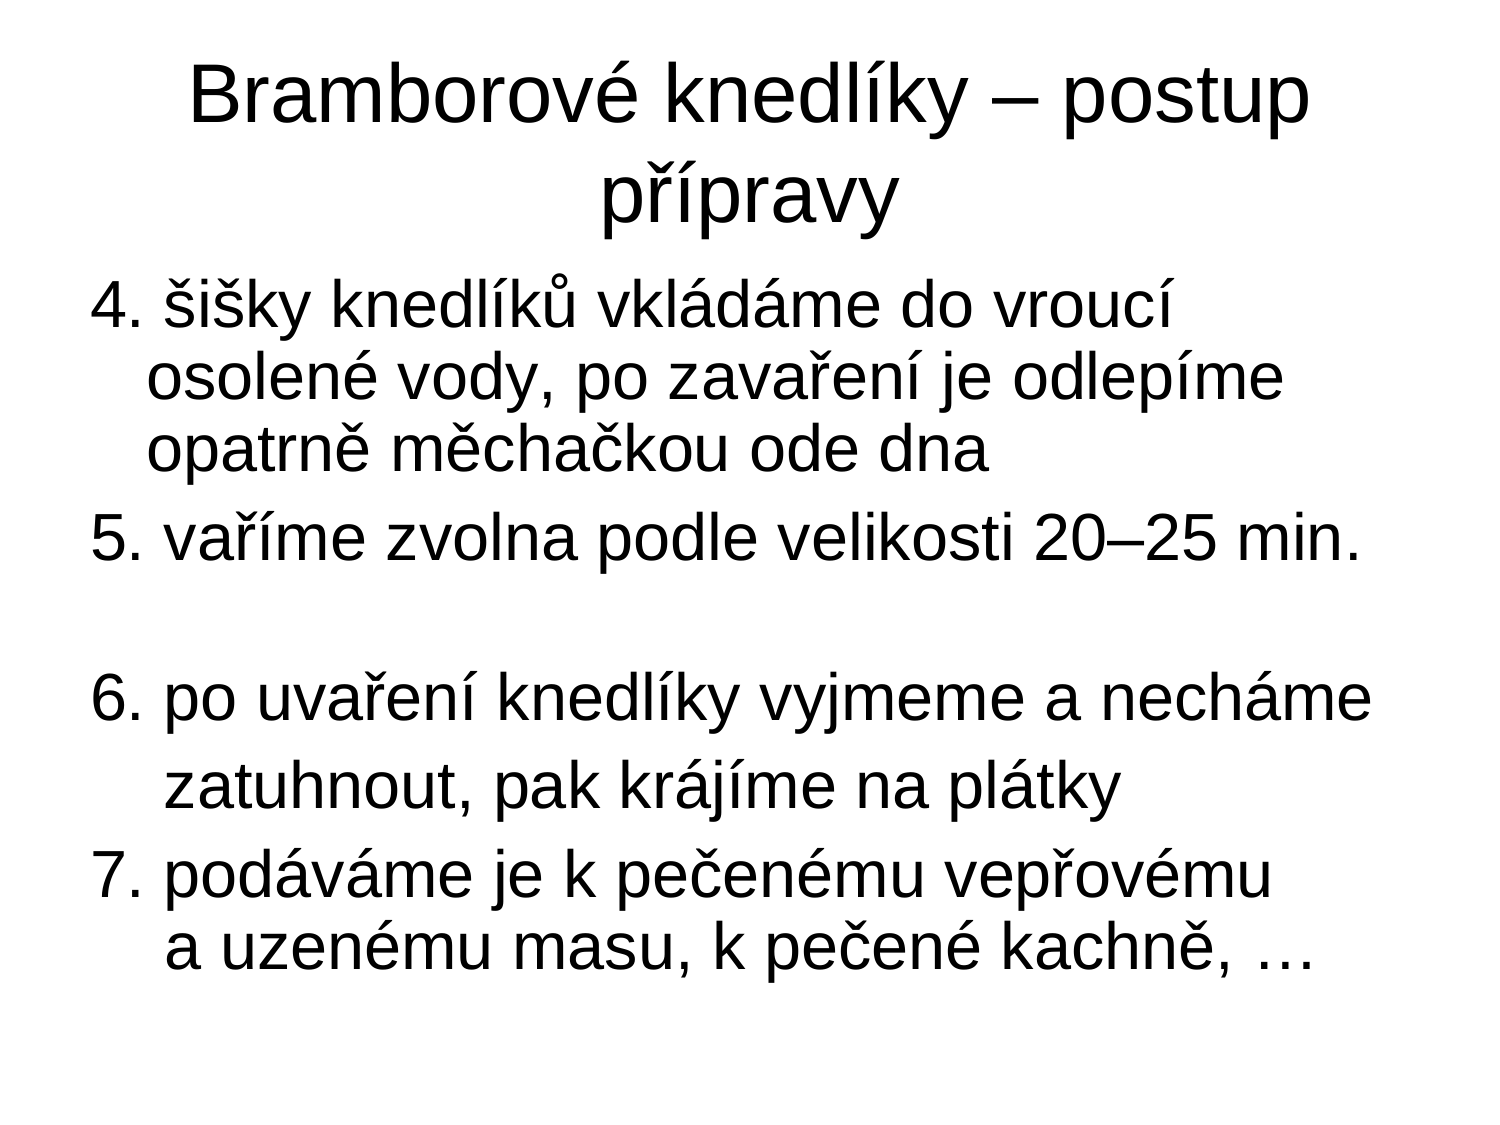

# Bramborové knedlíky – postup přípravy
4. šišky knedlíků vkládáme do vroucí osolené vody, po zavaření je odlepíme opatrně měchačkou ode dna
5. vaříme zvolna podle velikosti 20–25 min.
6. po uvaření knedlíky vyjmeme a necháme
 zatuhnout, pak krájíme na plátky
7. podáváme je k pečenému vepřovému
 a uzenému masu, k pečené kachně, …